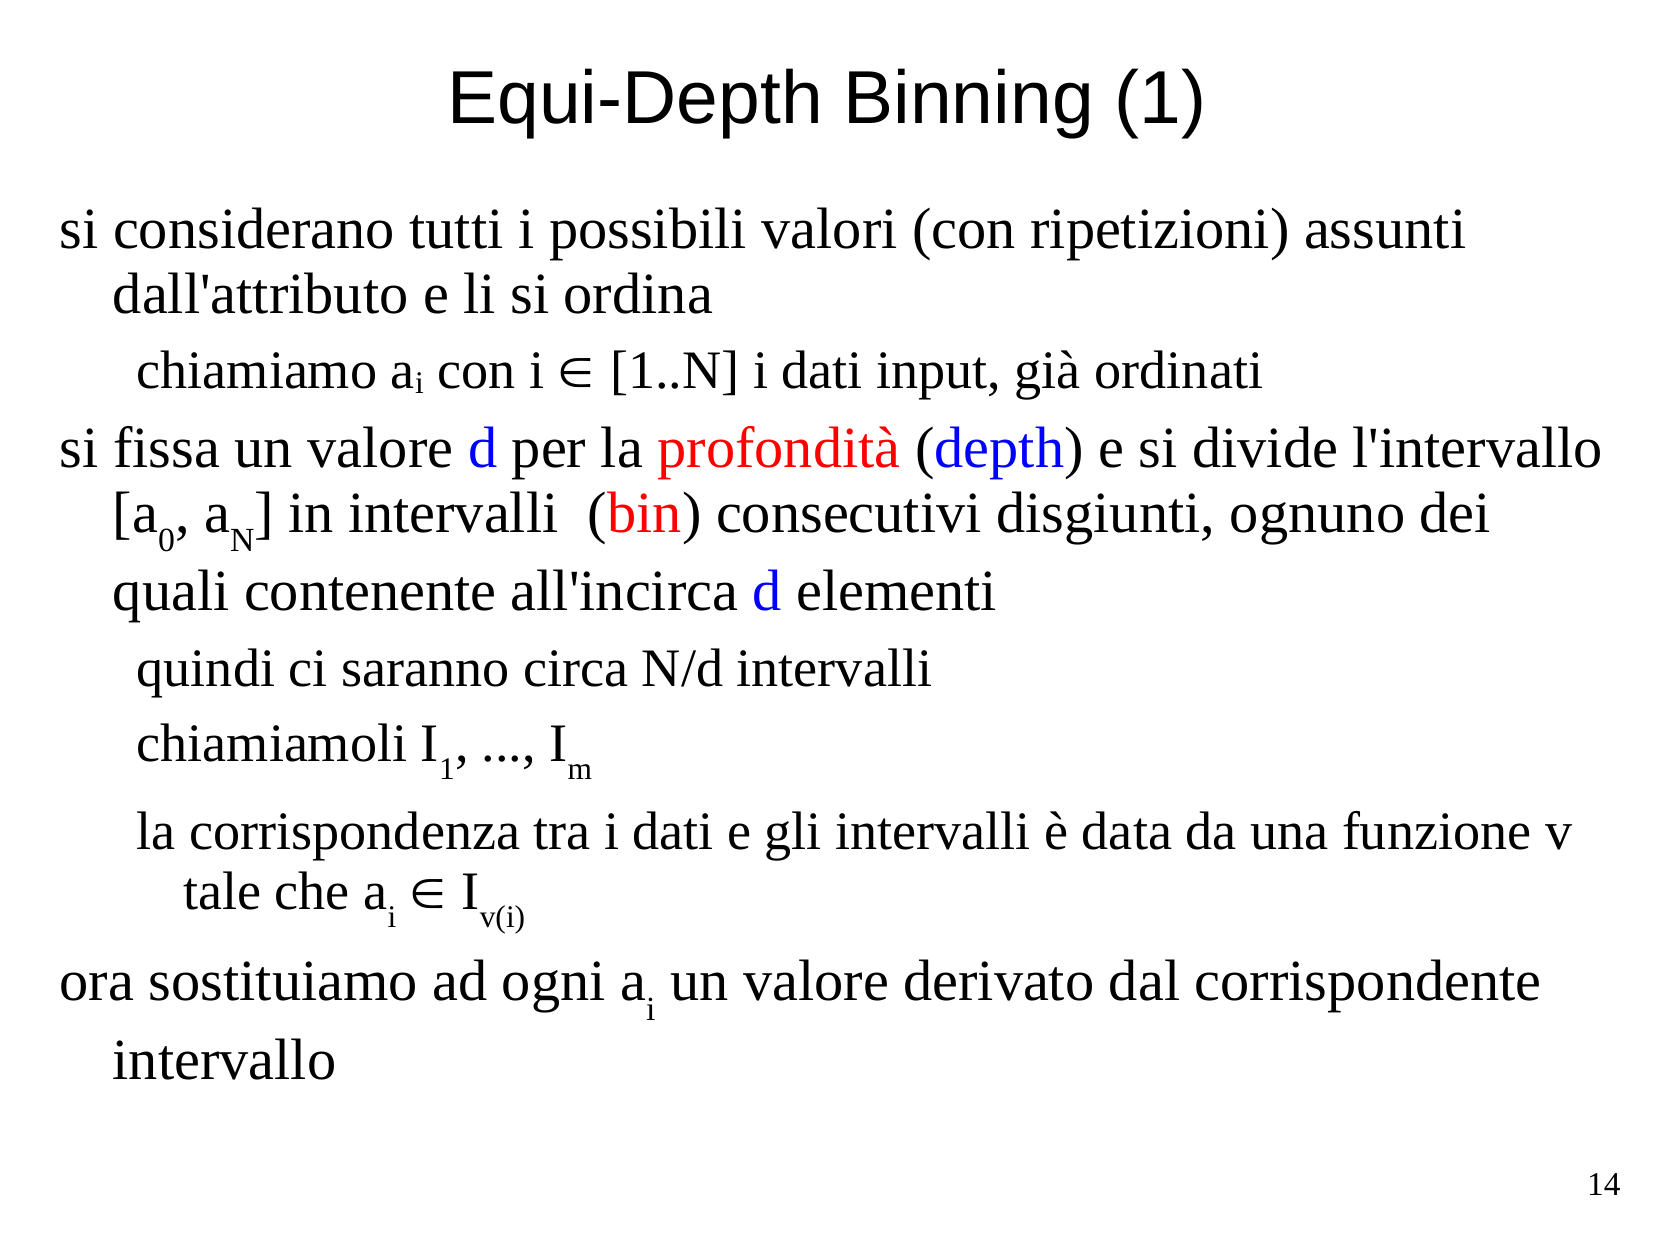

# Equi-Depth Binning (1)
si considerano tutti i possibili valori (con ripetizioni) assunti dall'attributo e li si ordina
chiamiamo ai con i ∈ [1..N] i dati input, già ordinati
si fissa un valore d per la profondità (depth) e si divide l'intervallo [a0, aN] in intervalli (bin) consecutivi disgiunti, ognuno dei quali contenente all'incirca d elementi
quindi ci saranno circa N/d intervalli
chiamiamoli I1, ..., Im
la corrispondenza tra i dati e gli intervalli è data da una funzione v tale che ai ∈ Iv(i)
ora sostituiamo ad ogni ai un valore derivato dal corrispondente intervallo